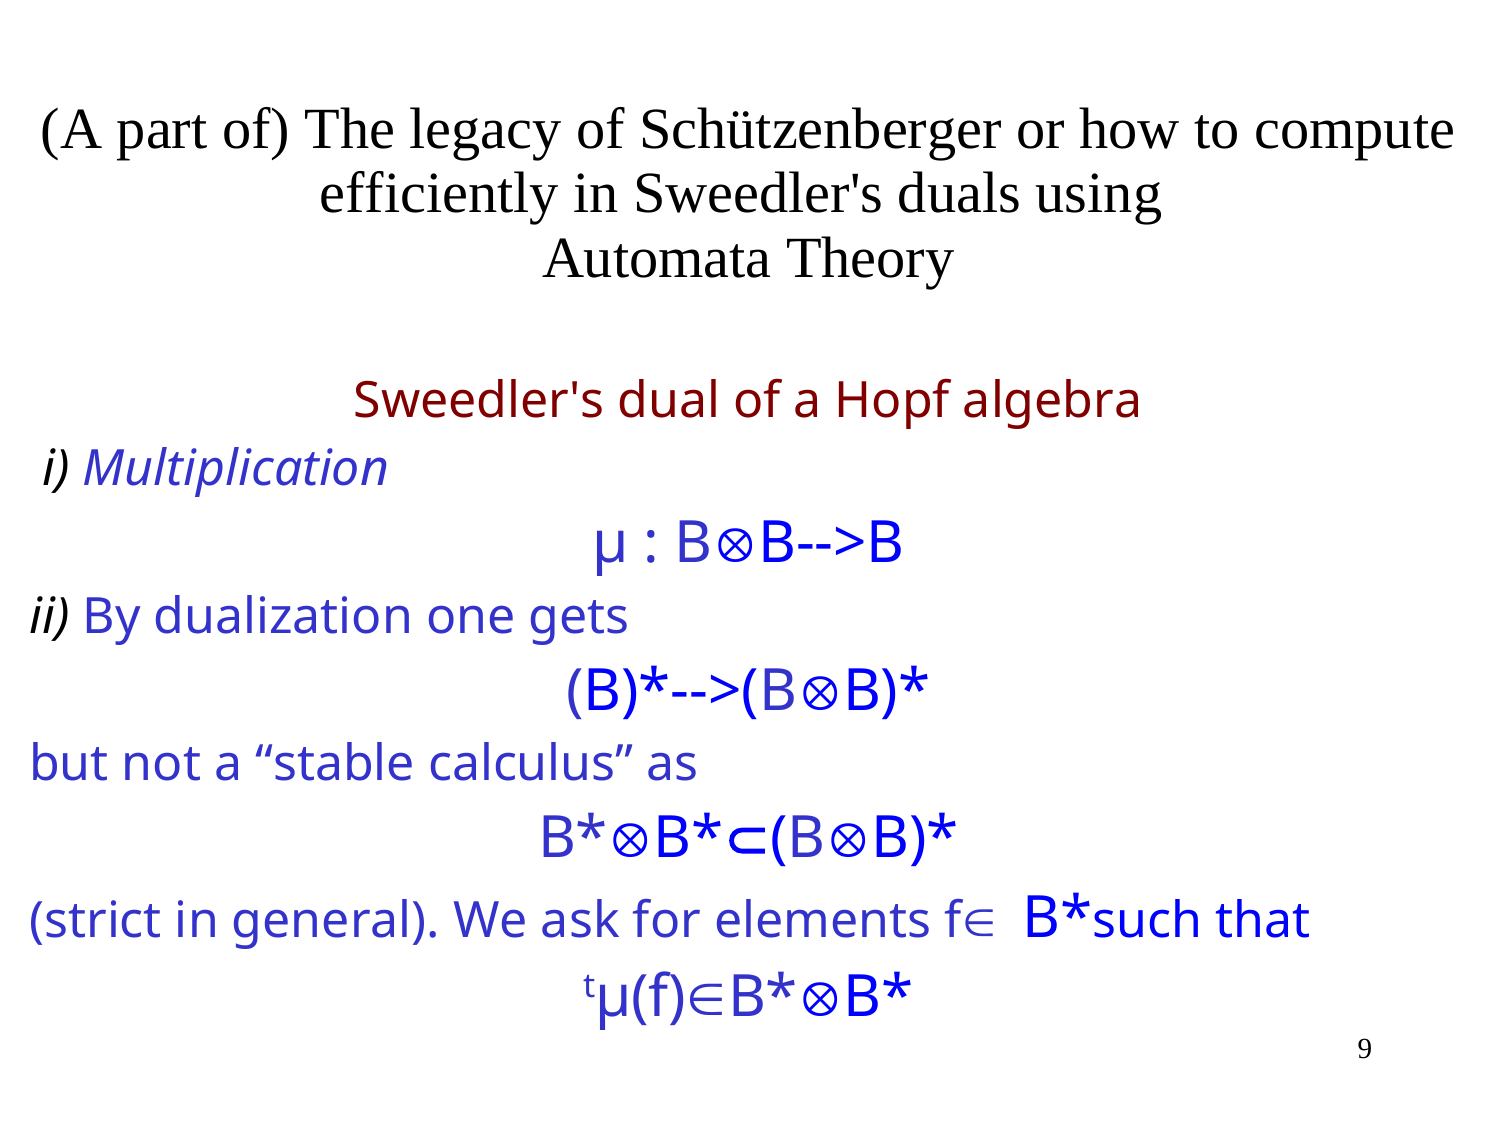

(A part of) The legacy of Schützenberger or how to compute efficiently in Sweedler's duals using
Automata Theory
Sweedler's dual of a Hopf algebra
 i) Multiplication
μ : BB-->B
ii) By dualization one gets
(B)*-->(BB)*
but not a “stable calculus” as
B*B*(BB)*
(strict in general). We ask for elements f B*such that
tμ(f)B*B*
9